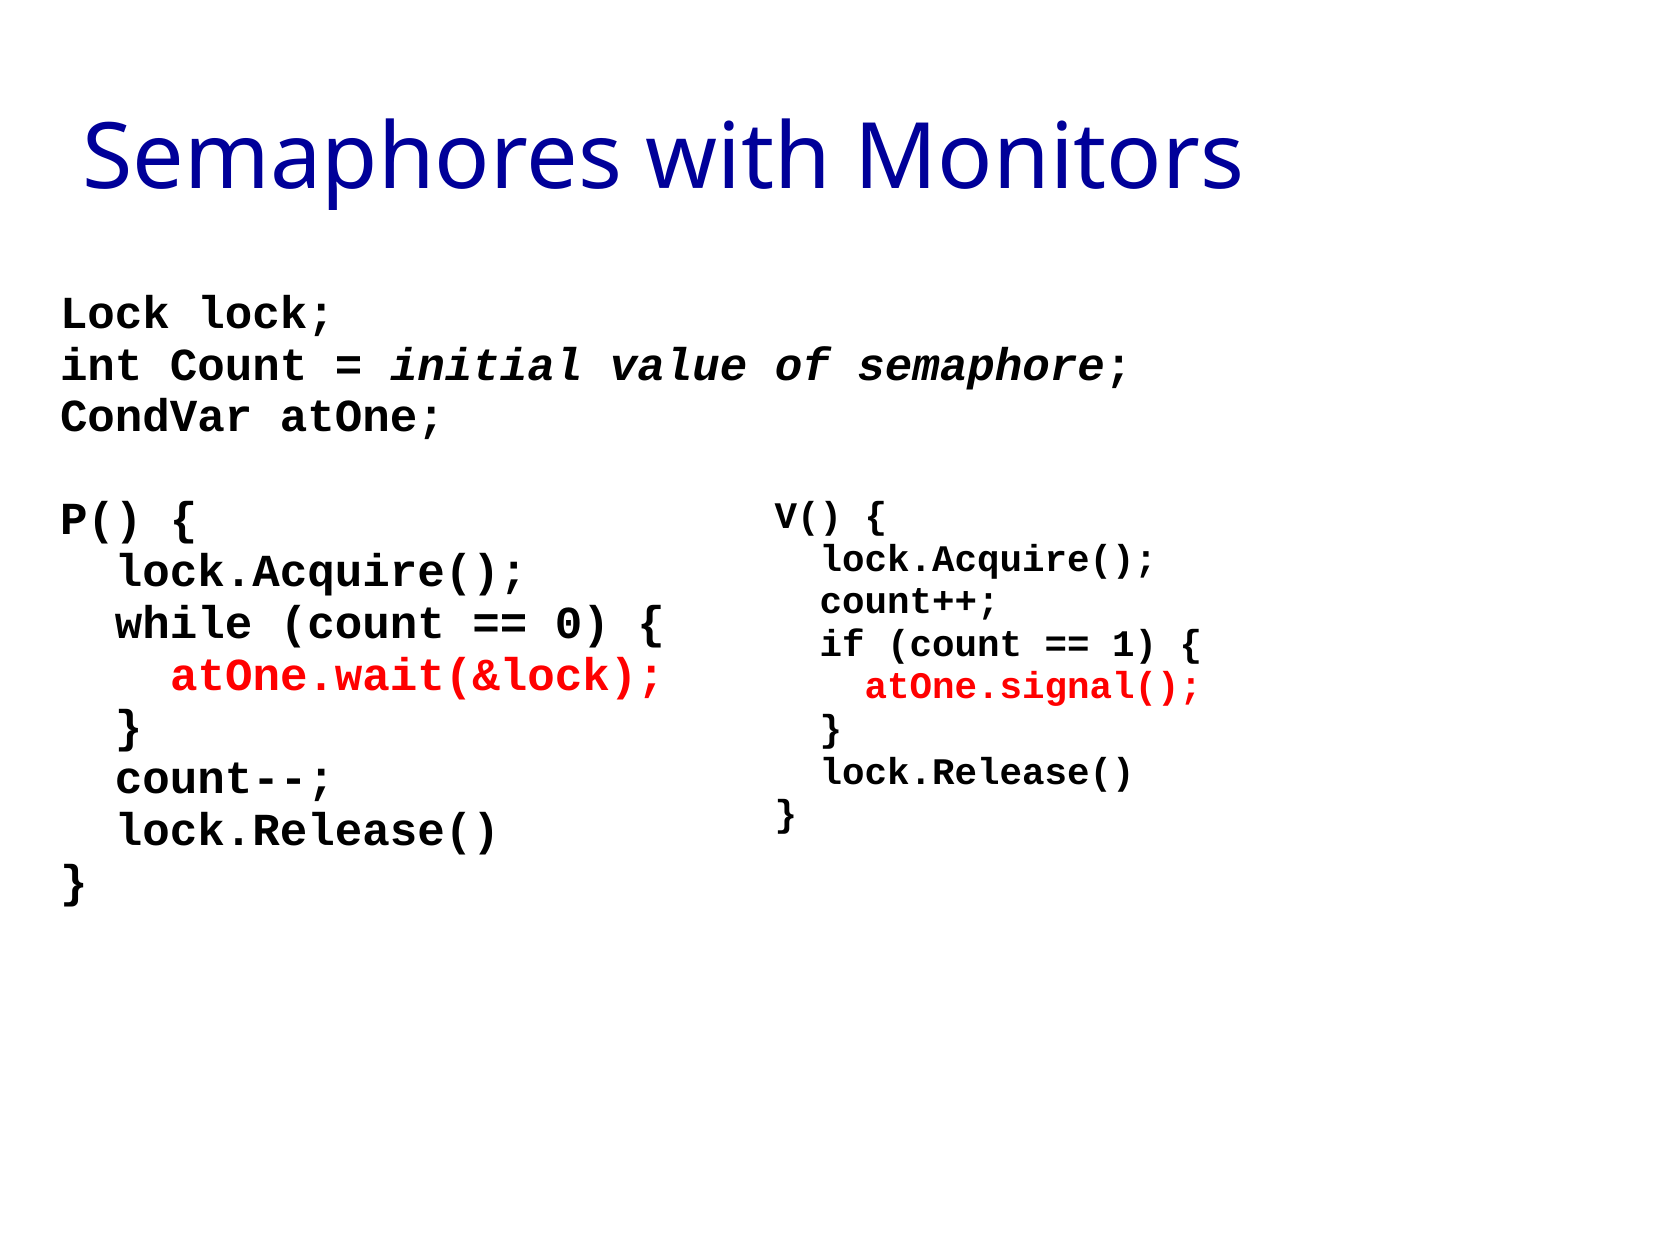

# Semaphores with Monitors
Lock lock;
int Count = initial value of semaphore;
CondVar atOne;
P() {
 lock.Acquire();
 while (count == 0) {
 atOne.wait(&lock);
 }
 count--;
 lock.Release()
}
V() {
 lock.Acquire();
 count++;
 if (count == 1) {
 atOne.signal();
 }
 lock.Release()
}